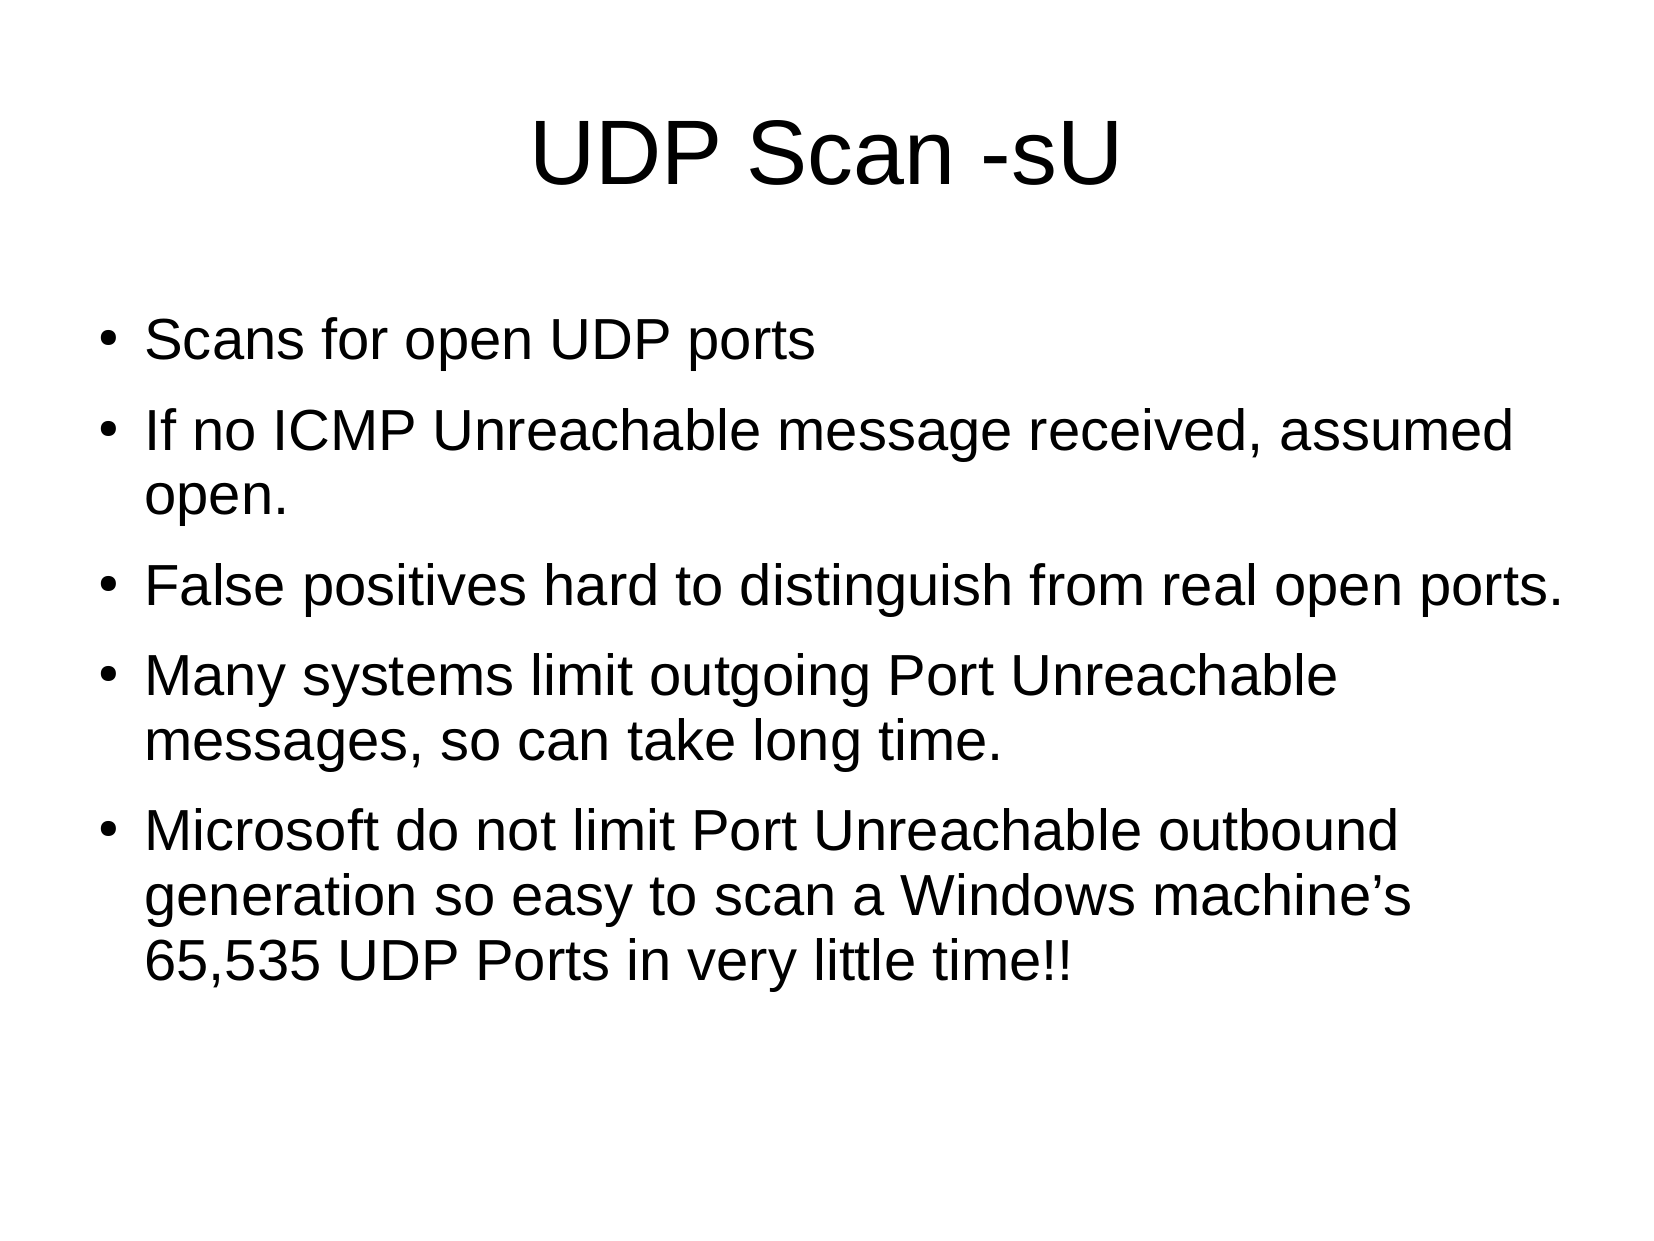

# UDP Scan -sU
Scans for open UDP ports
If no ICMP Unreachable message received, assumed open.
False positives hard to distinguish from real open ports.
Many systems limit outgoing Port Unreachable messages, so can take long time.
Microsoft do not limit Port Unreachable outbound generation so easy to scan a Windows machine’s 65,535 UDP Ports in very little time!!